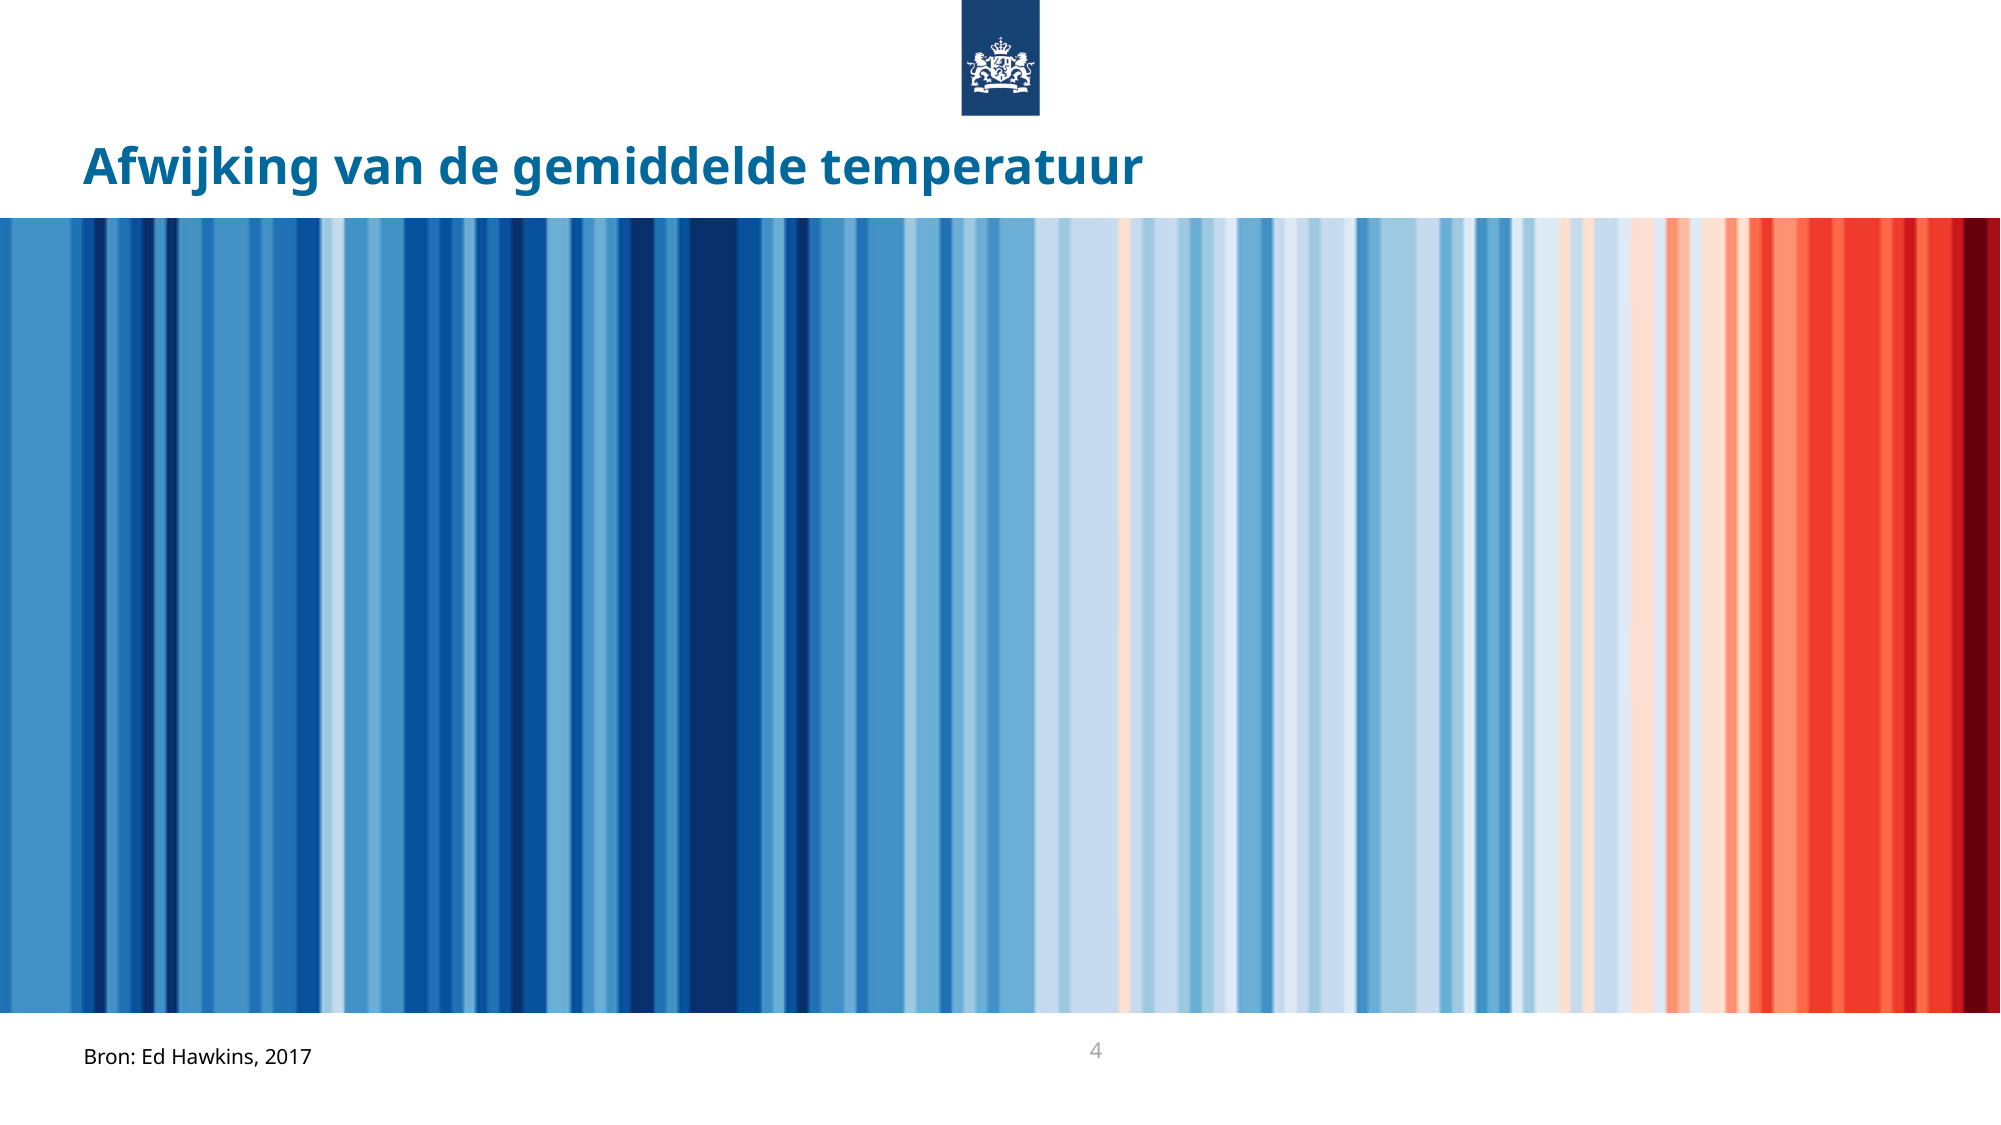

Afwijking van de gemiddelde temperatuur
#
Bron: Ed Hawkins, 2017